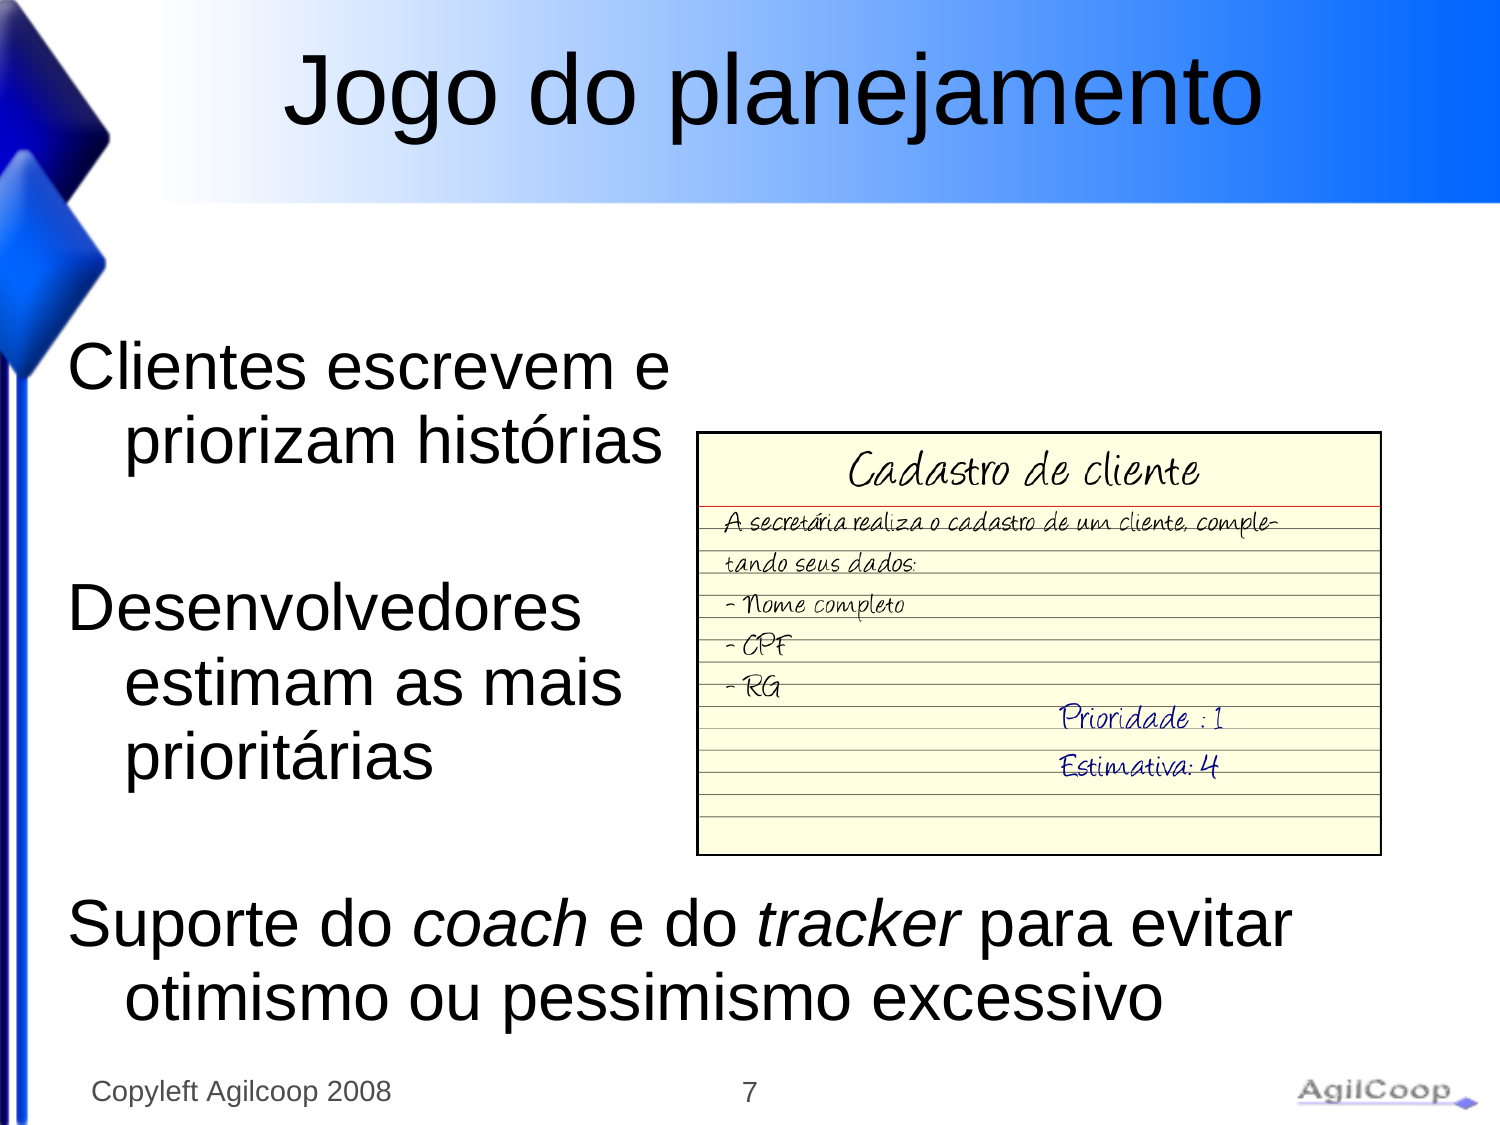

# Jogo do planejamento
Clientes escrevem e
priorizam histórias
Desenvolvedores
estimam as mais
prioritárias
Suporte do coach e do tracker para evitar otimismo ou pessimismo excessivo
7